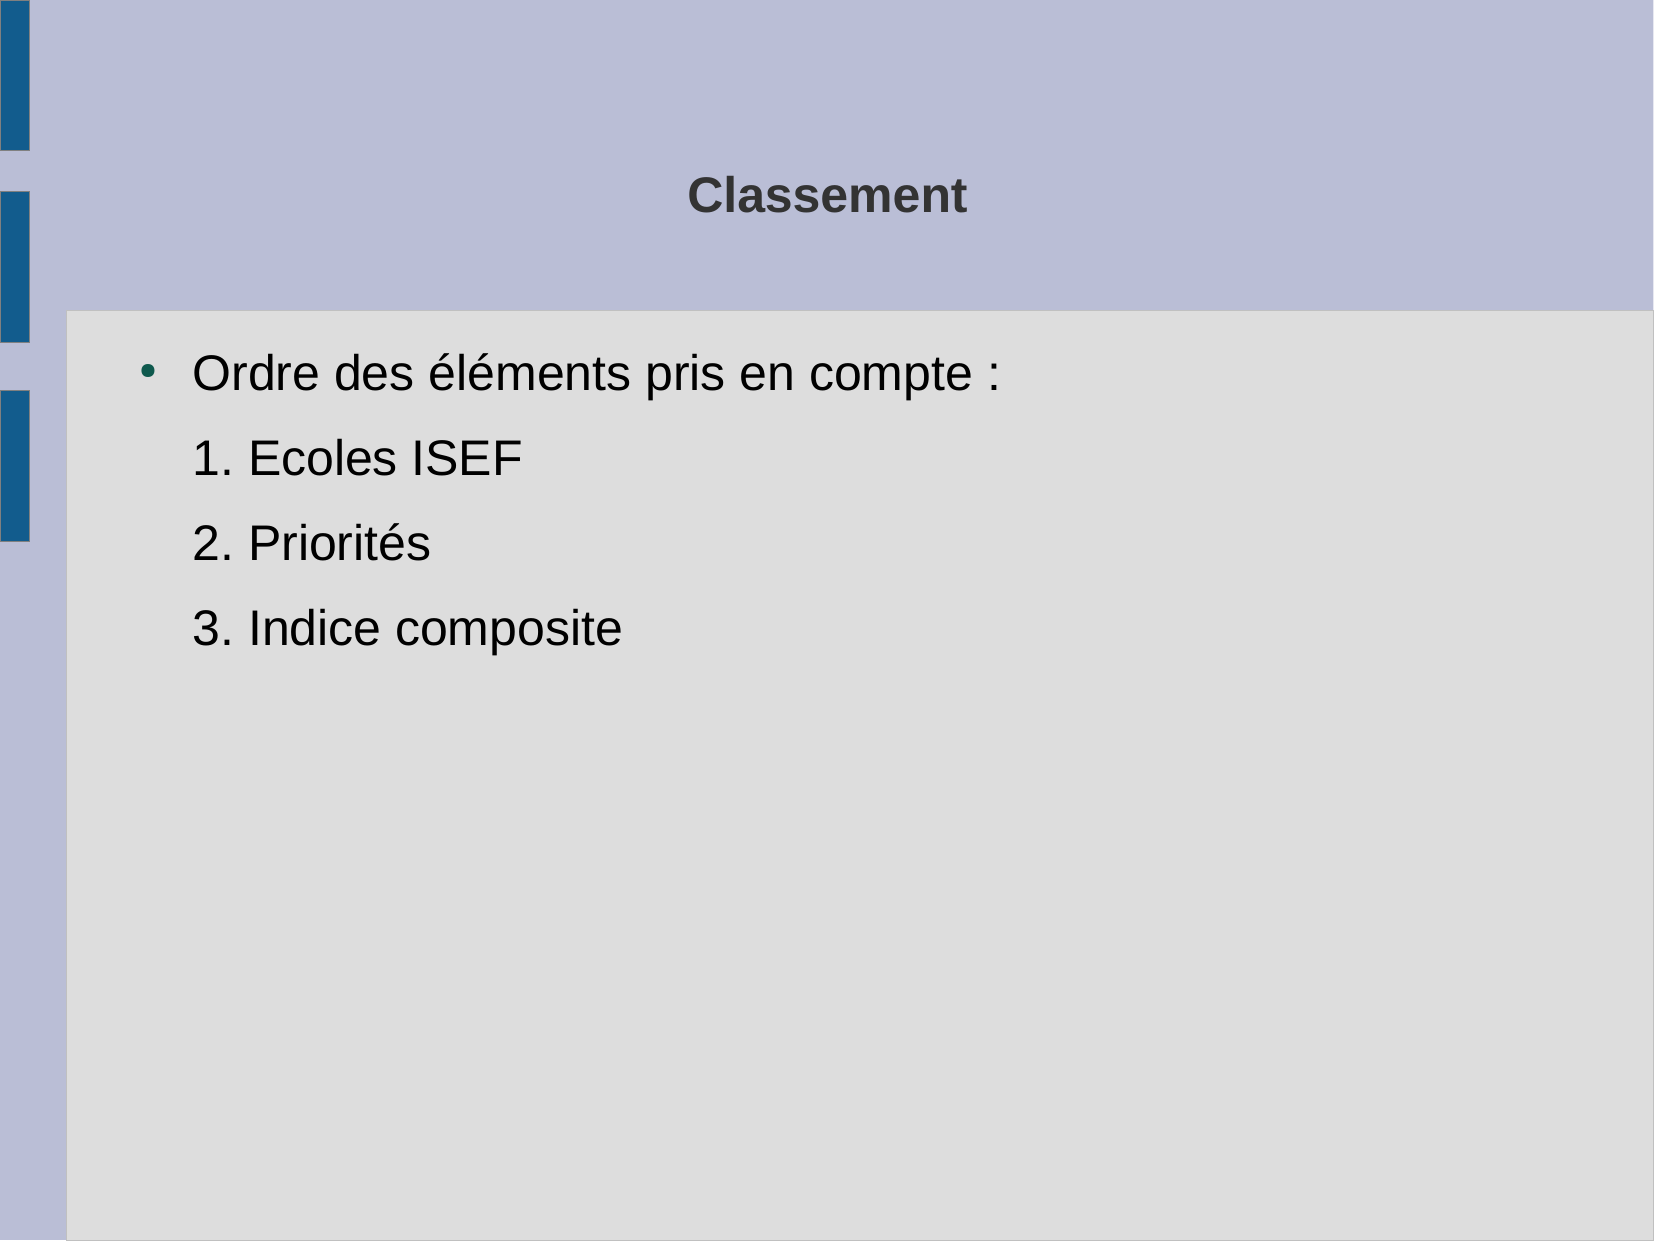

# Classement
Ordre des éléments pris en compte :
1. Ecoles ISEF
2. Priorités
3. Indice composite